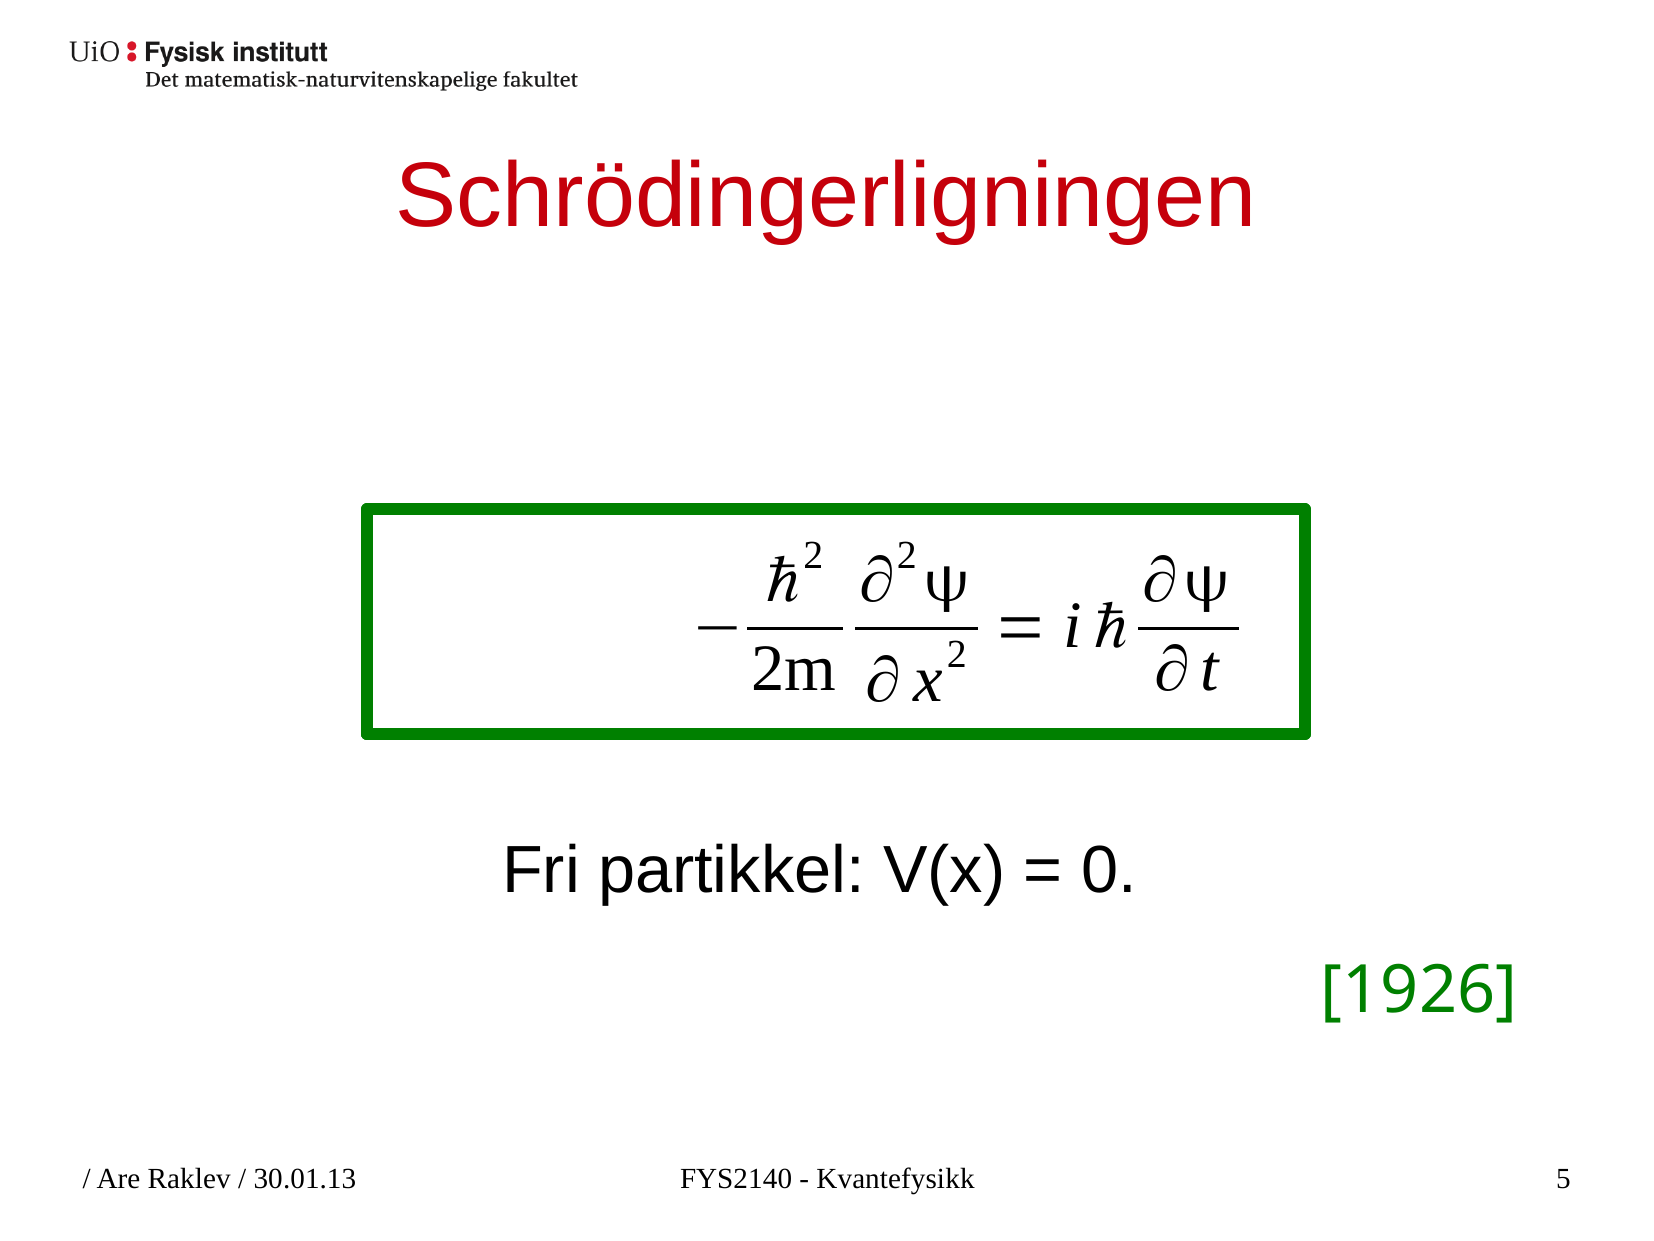

# Schrödingerligningen
Fri partikkel: V(x) = 0.
[1926]
/ Are Raklev / 30.01.13
FYS2140 - Kvantefysikk
5